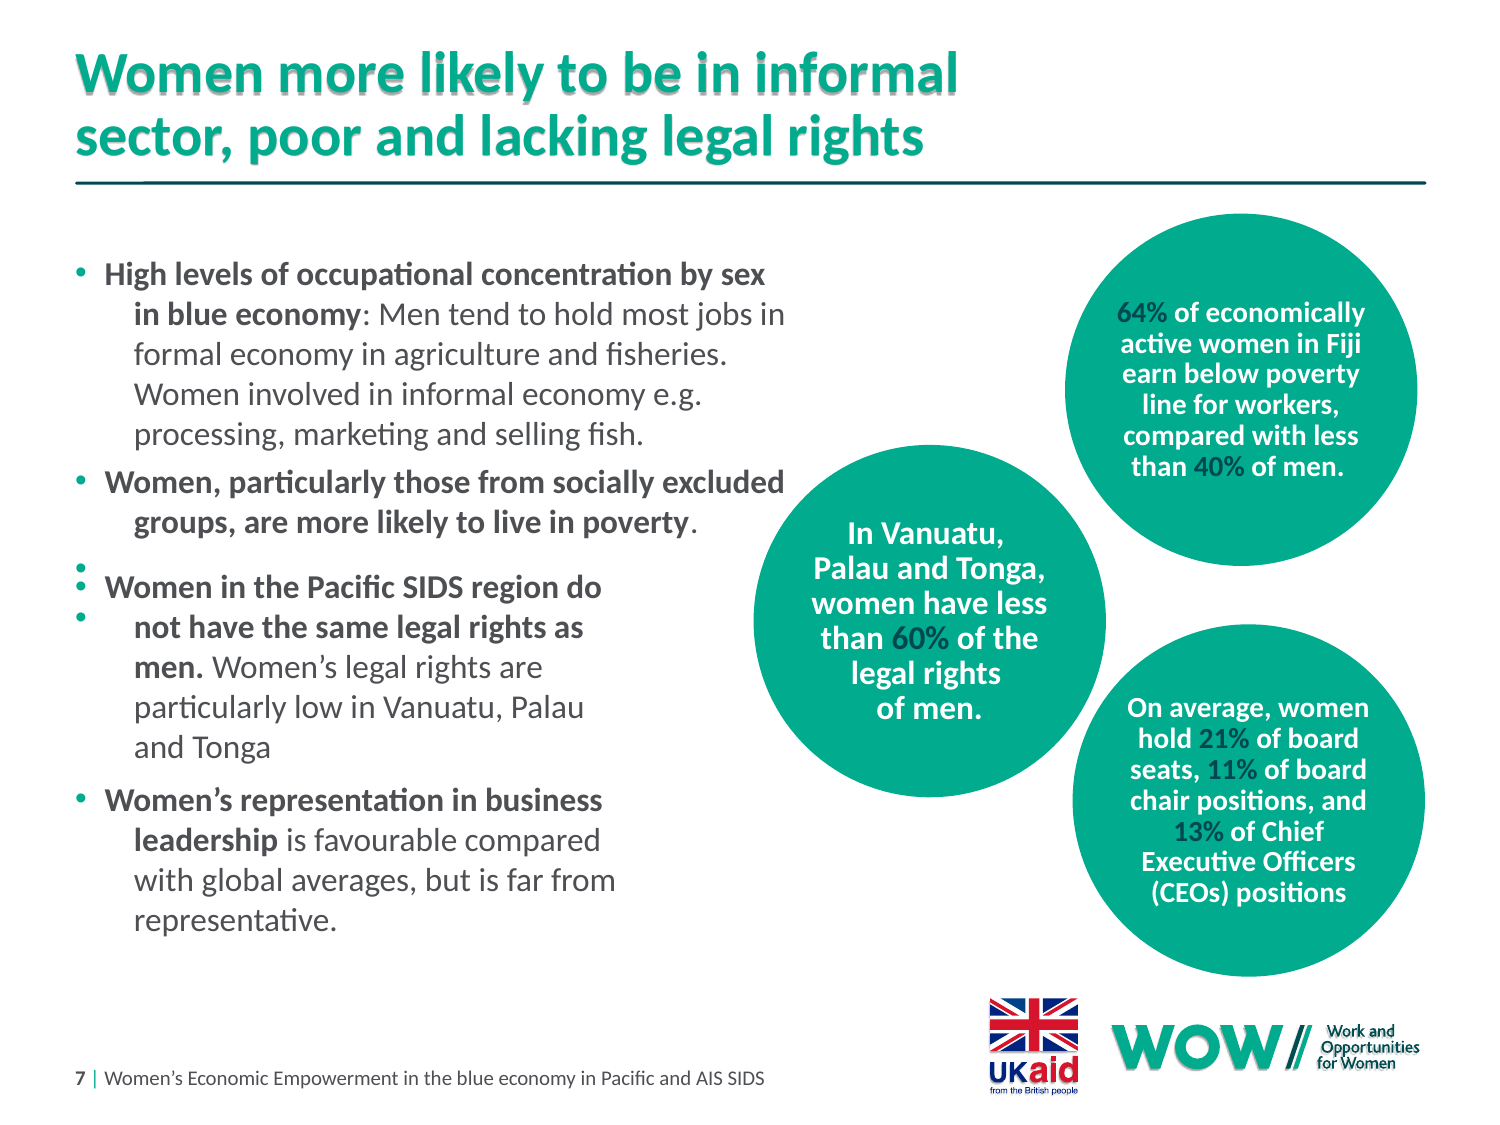

# Women more likely to be in informal sector, poor and lacking legal rights
64% of economically active women in Fiji earn below poverty line for workers, compared with less than 40% of men.
High levels of occupational concentration by sex in blue economy: Men tend to hold most jobs in formal economy in agriculture and fisheries. Women involved in informal economy e.g. processing, marketing and selling fish.
Women, particularly those from socially excluded
groups, are more likely to live in poverty.
In Vanuatu,
Palau and Tonga, women have less than 60% of the legal rights
of men.
Women in the Pacific SIDS region do not have the same legal rights as men. Women’s legal rights are particularly low in Vanuatu, Palau
and Tonga
Women’s representation in business leadership is favourable compared with global averages, but is far from representative.
On average, women hold 21% of board seats, 11% of board chair positions, and 13% of Chief Executive Officers (CEOs) positions
5 | Women’s Economic Empowerment in the blue economy in Pacific and AIS SIDS